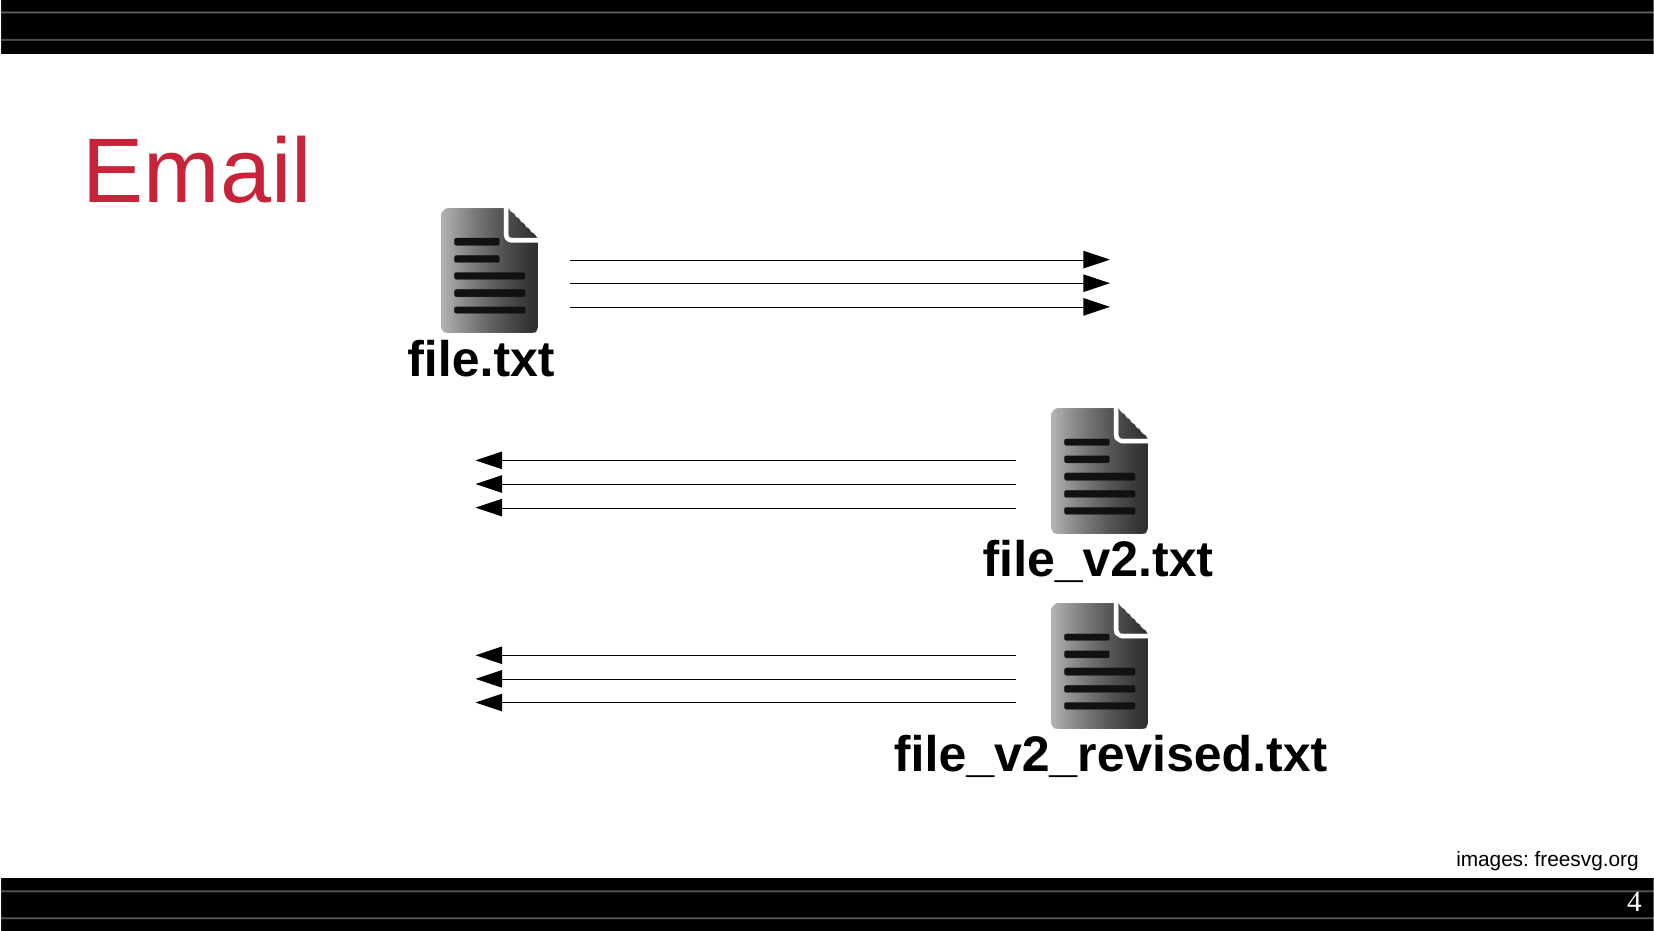

# Email
file.txt
file_v2.txt
file_v2_revised.txt
images: freesvg.org